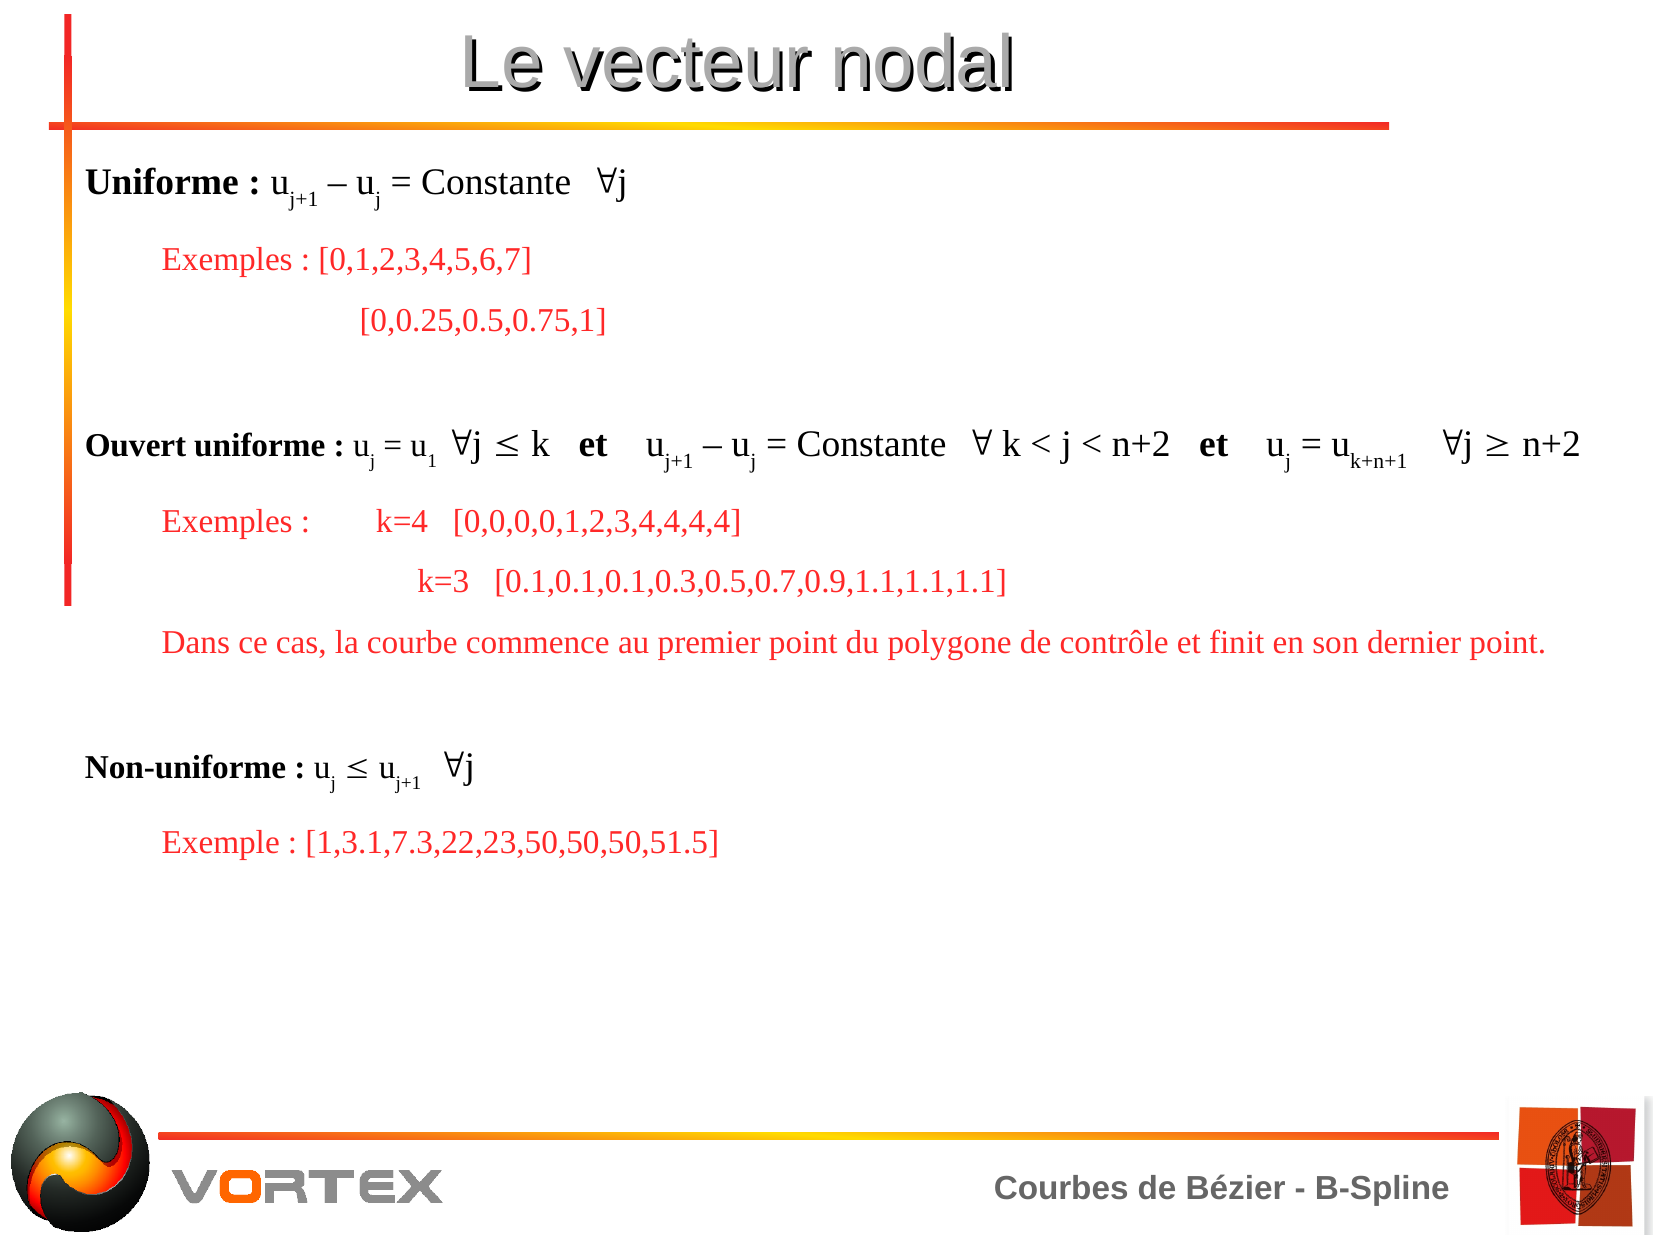

# Le vecteur nodal
Uniforme : uj+1 – uj = Constante j
Exemples : [0,1,2,3,4,5,6,7]
 [0,0.25,0.5,0.75,1]
Ouvert uniforme : uj = u1 j  k et uj+1 – uj = Constante  k < j < n+2 et uj = uk+n+1 j  n+2
Exemples : k=4 [0,0,0,0,1,2,3,4,4,4,4]
 k=3 [0.1,0.1,0.1,0.3,0.5,0.7,0.9,1.1,1.1,1.1]
Dans ce cas, la courbe commence au premier point du polygone de contrôle et finit en son dernier point.
Non-uniforme : uj  uj+1 j
Exemple : [1,3.1,7.3,22,23,50,50,50,51.5]